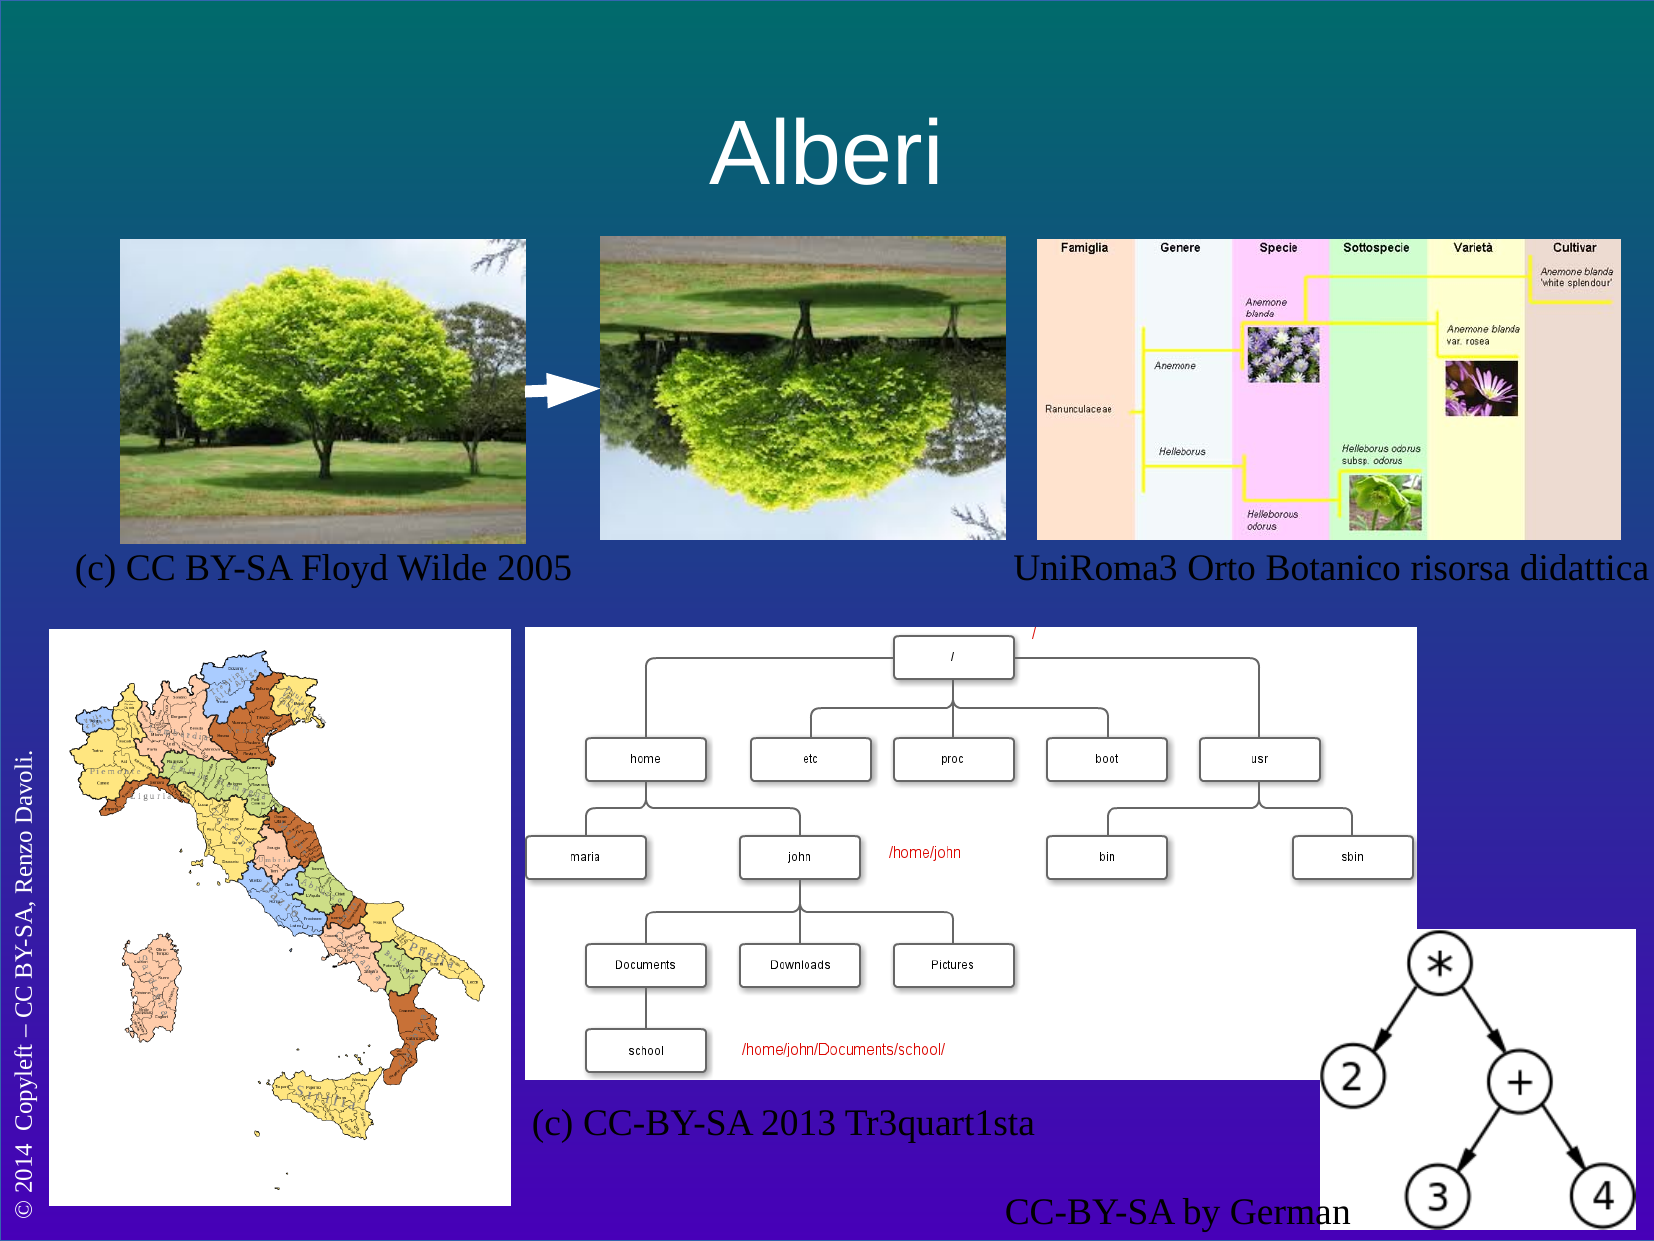

# Alberi
(c) CC BY-SA Floyd Wilde 2005
UniRoma3 Orto Botanico risorsa didattica
(c) CC-BY-SA 2013 Tr3quart1sta
CC-BY-SA by German